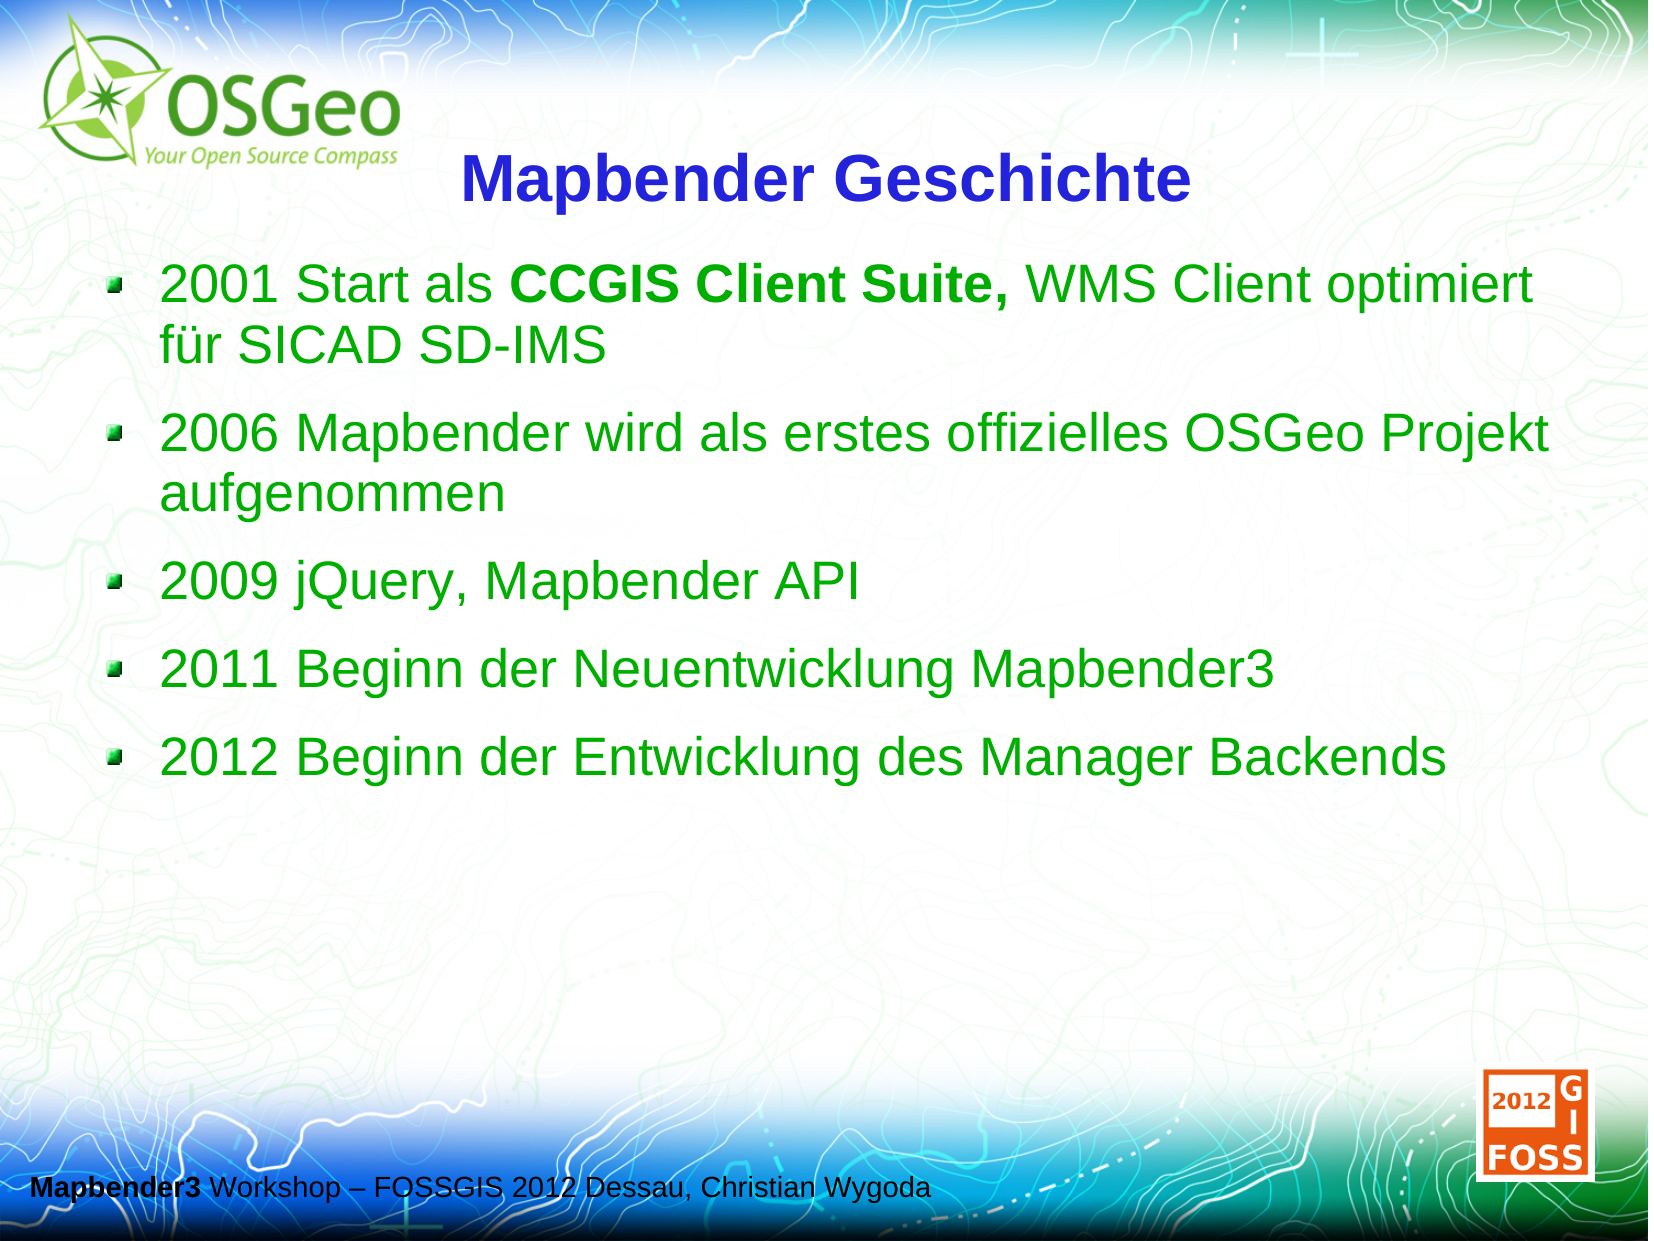

# Mapbender Geschichte
2001 Start als CCGIS Client Suite, WMS Client optimiert für SICAD SD-IMS
2006 Mapbender wird als erstes offizielles OSGeo Projekt aufgenommen
2009 jQuery, Mapbender API
2011 Beginn der Neuentwicklung Mapbender3
2012 Beginn der Entwicklung des Manager Backends